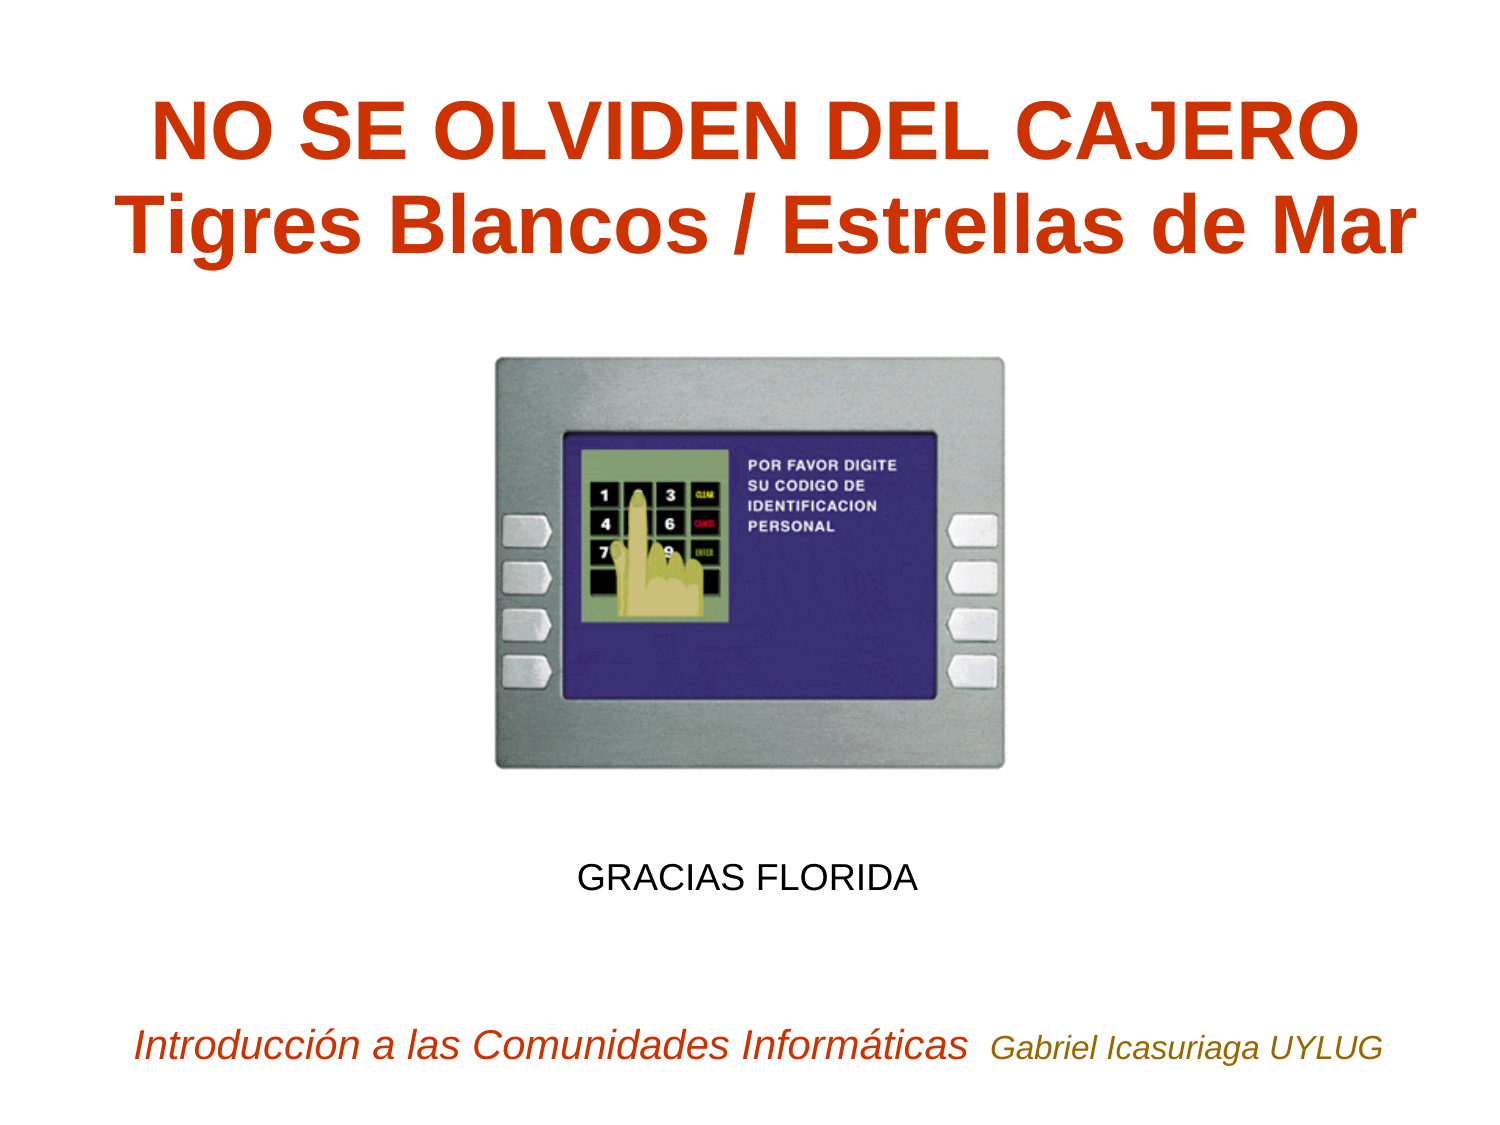

# NO SE OLVIDEN DEL CAJERO Tigres Blancos / Estrellas de Mar
 GRACIAS FLORIDA
Introducción a las Comunidades Informáticas Gabriel Icasuriaga UYLUG